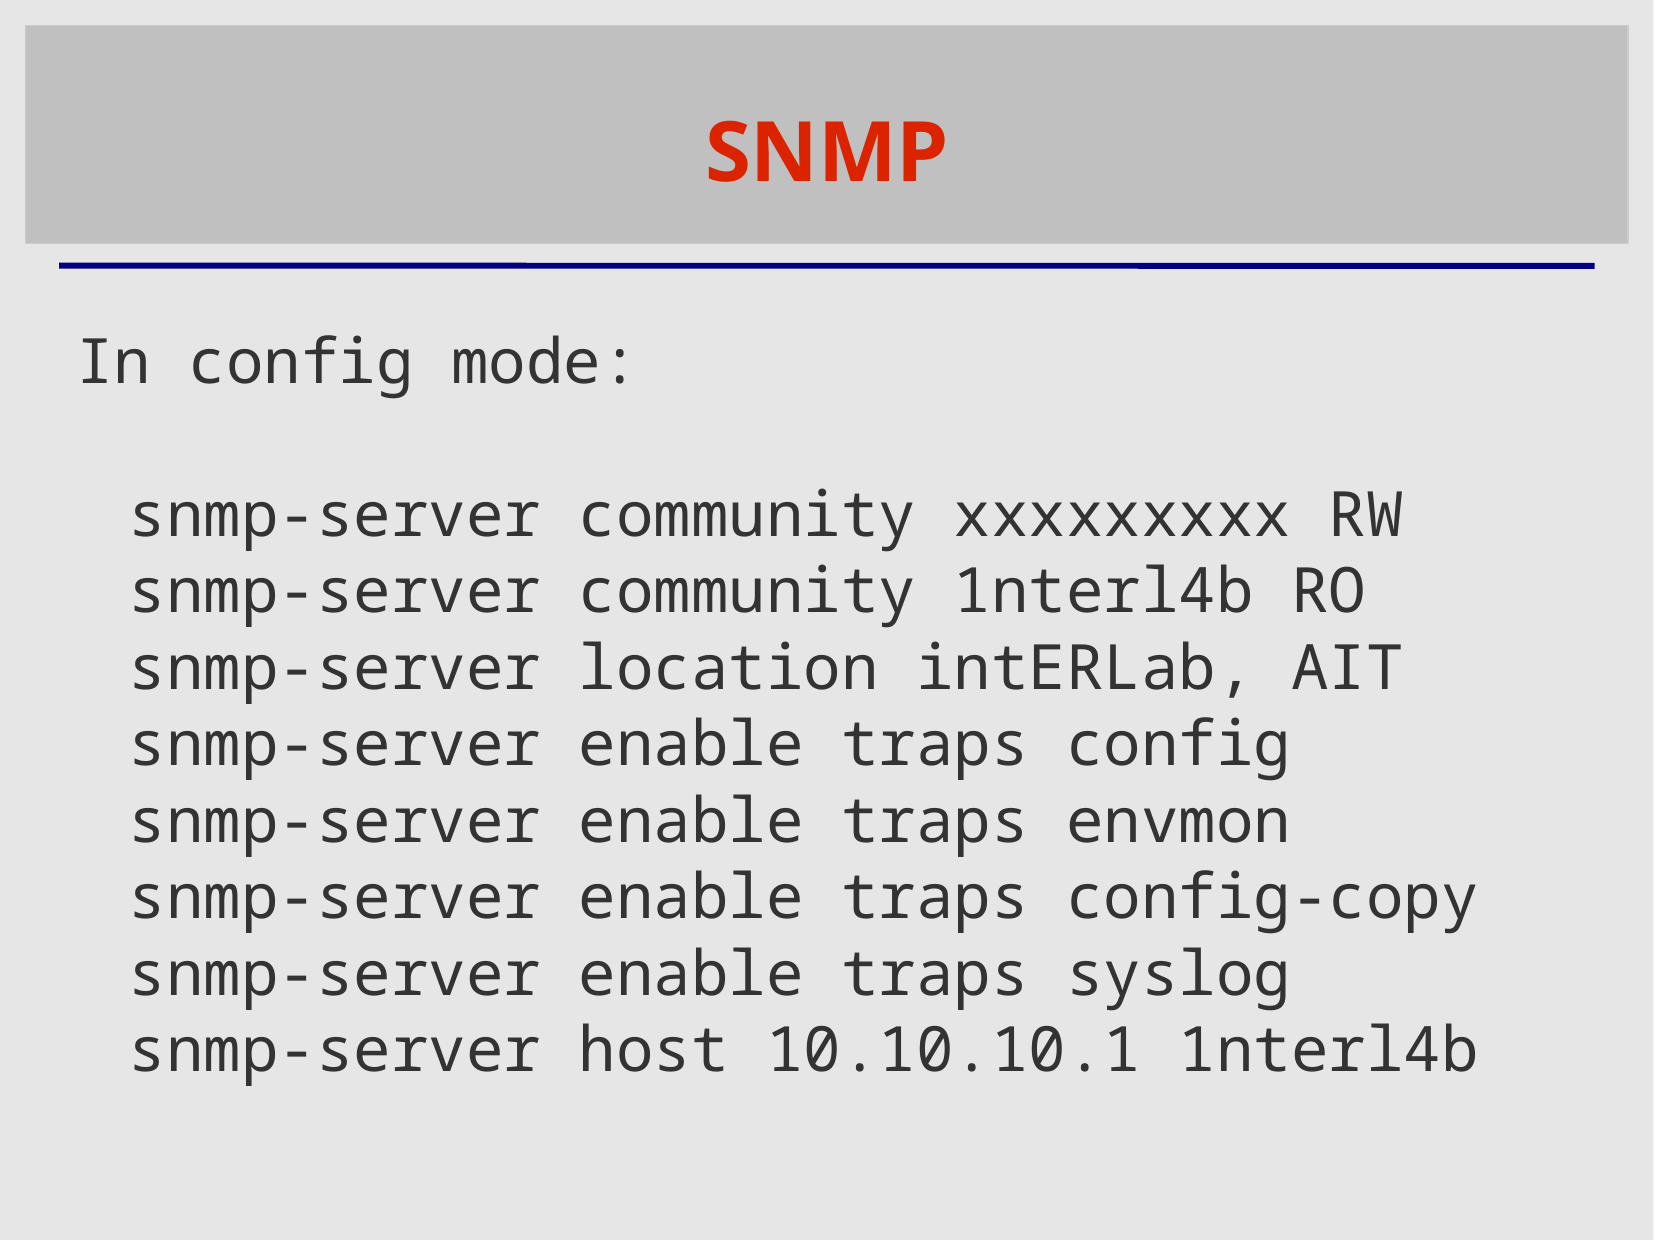

# SNMP
In config mode:
snmp-server community xxxxxxxxx RW
snmp-server community 1nterl4b RO
snmp-server location intERLab, AIT
snmp-server enable traps config
snmp-server enable traps envmon
snmp-server enable traps config-copy
snmp-server enable traps syslog
snmp-server host 10.10.10.1 1nterl4b